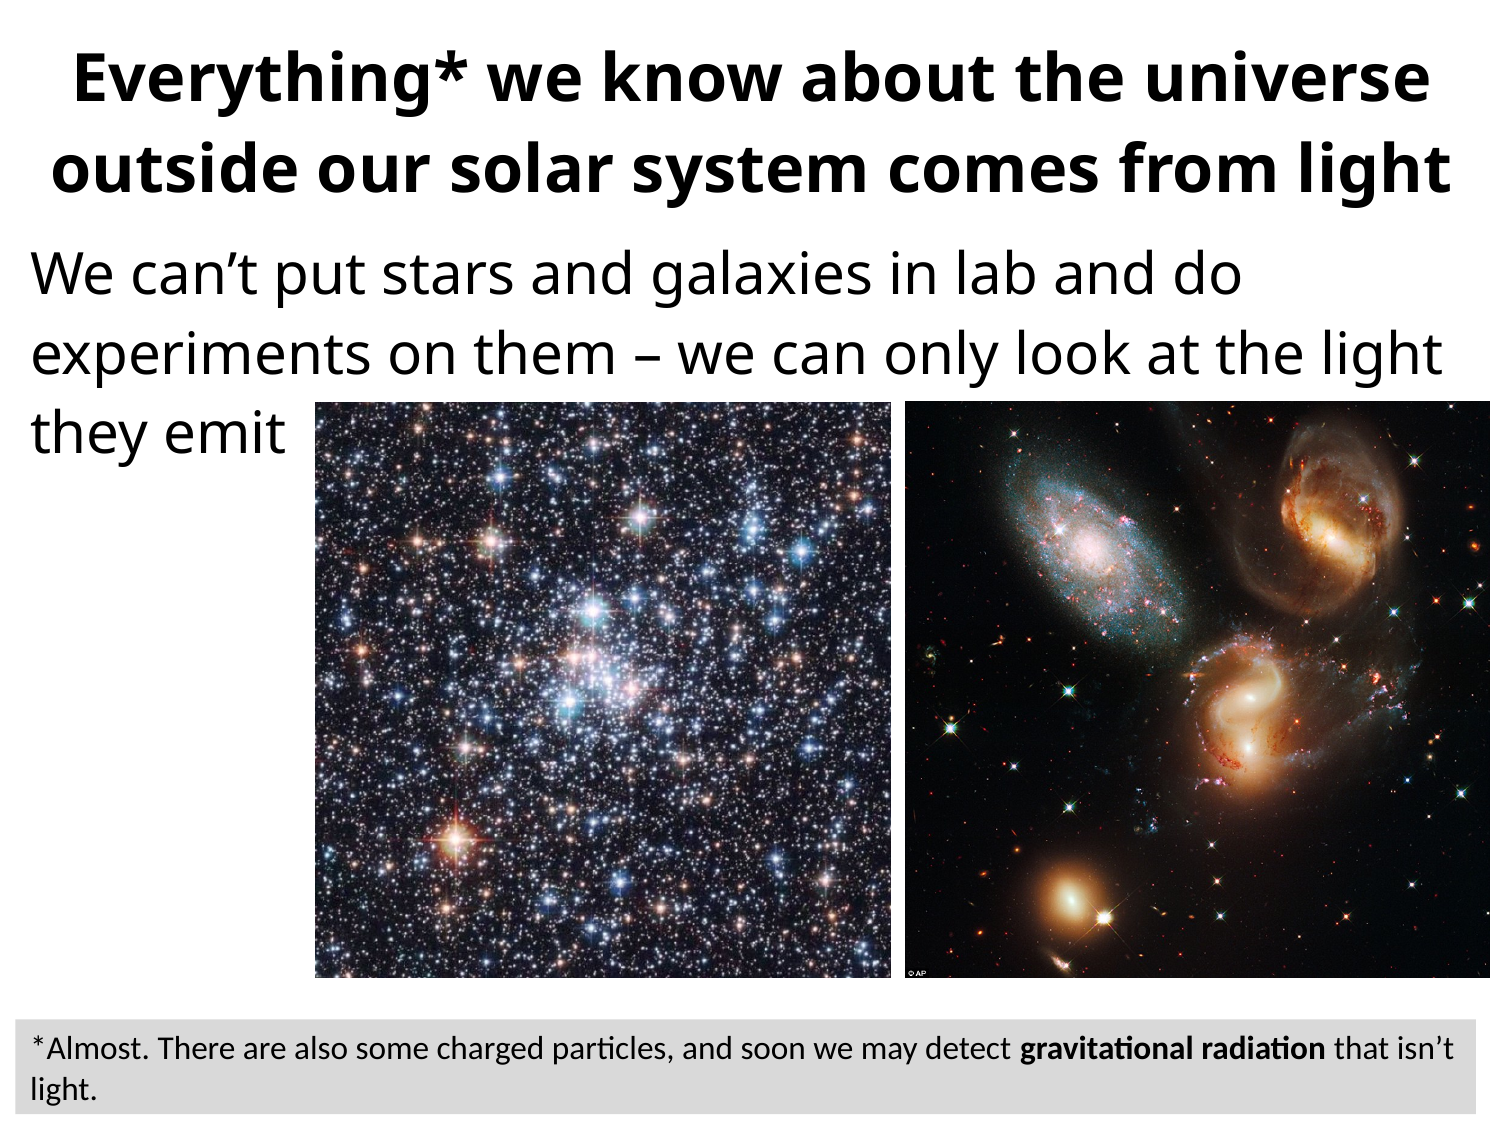

# Everything* we know about the universe outside our solar system comes from light
We can’t put stars and galaxies in lab and do experiments on them – we can only look at the light they emit
*Almost. There are also some charged particles, and soon we may detect gravitational radiation that isn’t light.